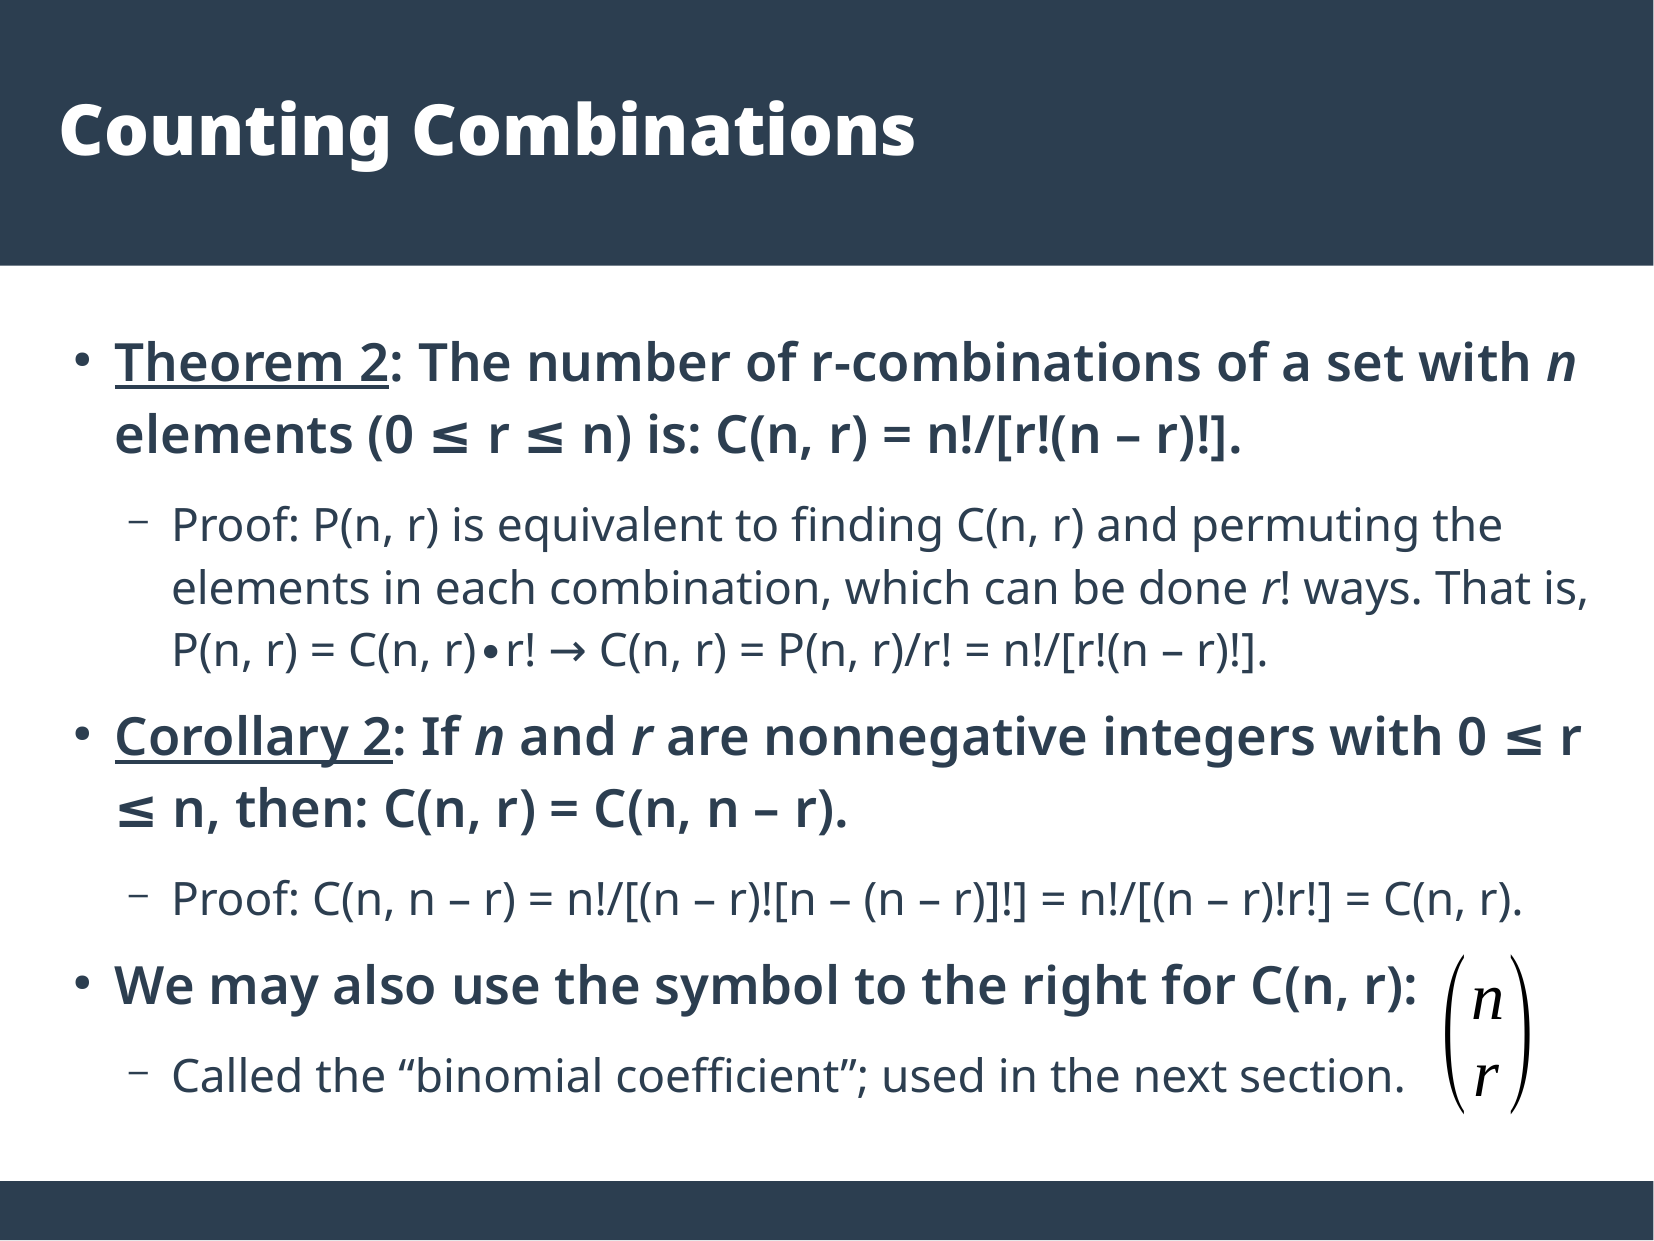

# Counting Combinations
Theorem 2: The number of r-combinations of a set with n elements (0 ≤ r ≤ n) is: C(n, r) = n!/[r!(n – r)!].
Proof: P(n, r) is equivalent to finding C(n, r) and permuting the elements in each combination, which can be done r! ways. That is, P(n, r) = C(n, r)∙r! → C(n, r) = P(n, r)/r! = n!/[r!(n – r)!].
Corollary 2: If n and r are nonnegative integers with 0 ≤ r ≤ n, then: C(n, r) = C(n, n – r).
Proof: C(n, n – r) = n!/[(n – r)![n – (n – r)]!] = n!/[(n – r)!r!] = C(n, r).
We may also use the symbol to the right for C(n, r):
Called the “binomial coefficient”; used in the next section.